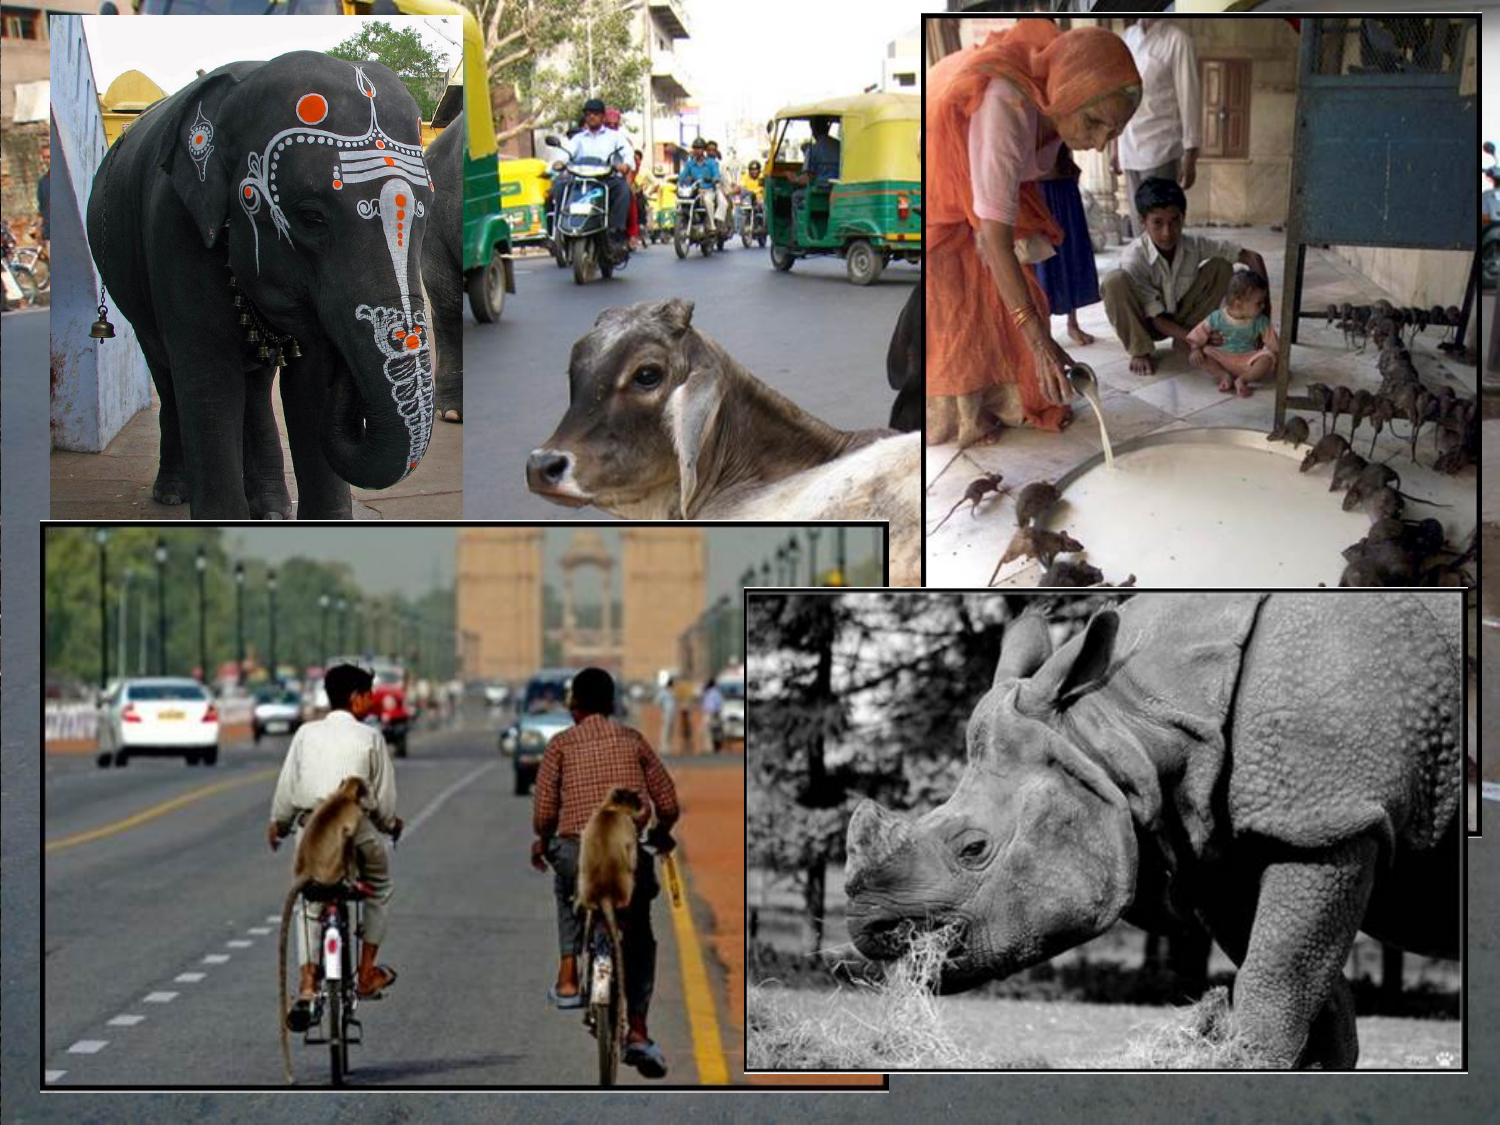

# VERA
GLOBOKA VERSKA PRIPADNOST
HINDUIZEM
OSREDNJA ZAPOVED JE AHISMA, KI POMENI SPOŠTOVANJE VSEH ŽIVIL BITIJ
REKA GANGES – SVETA REKA
MESTO VARANASI – SVETO MESTO
SVETE ŽIVALI:
KRAVE, OPICE, SLONI, PODGANE
TIGER, NOSOROG IN OSTALE PREJ NAŠTETE – ZAVAROVANE ŽIVALI
DOMOVI ZA OSTARELE KRAVE